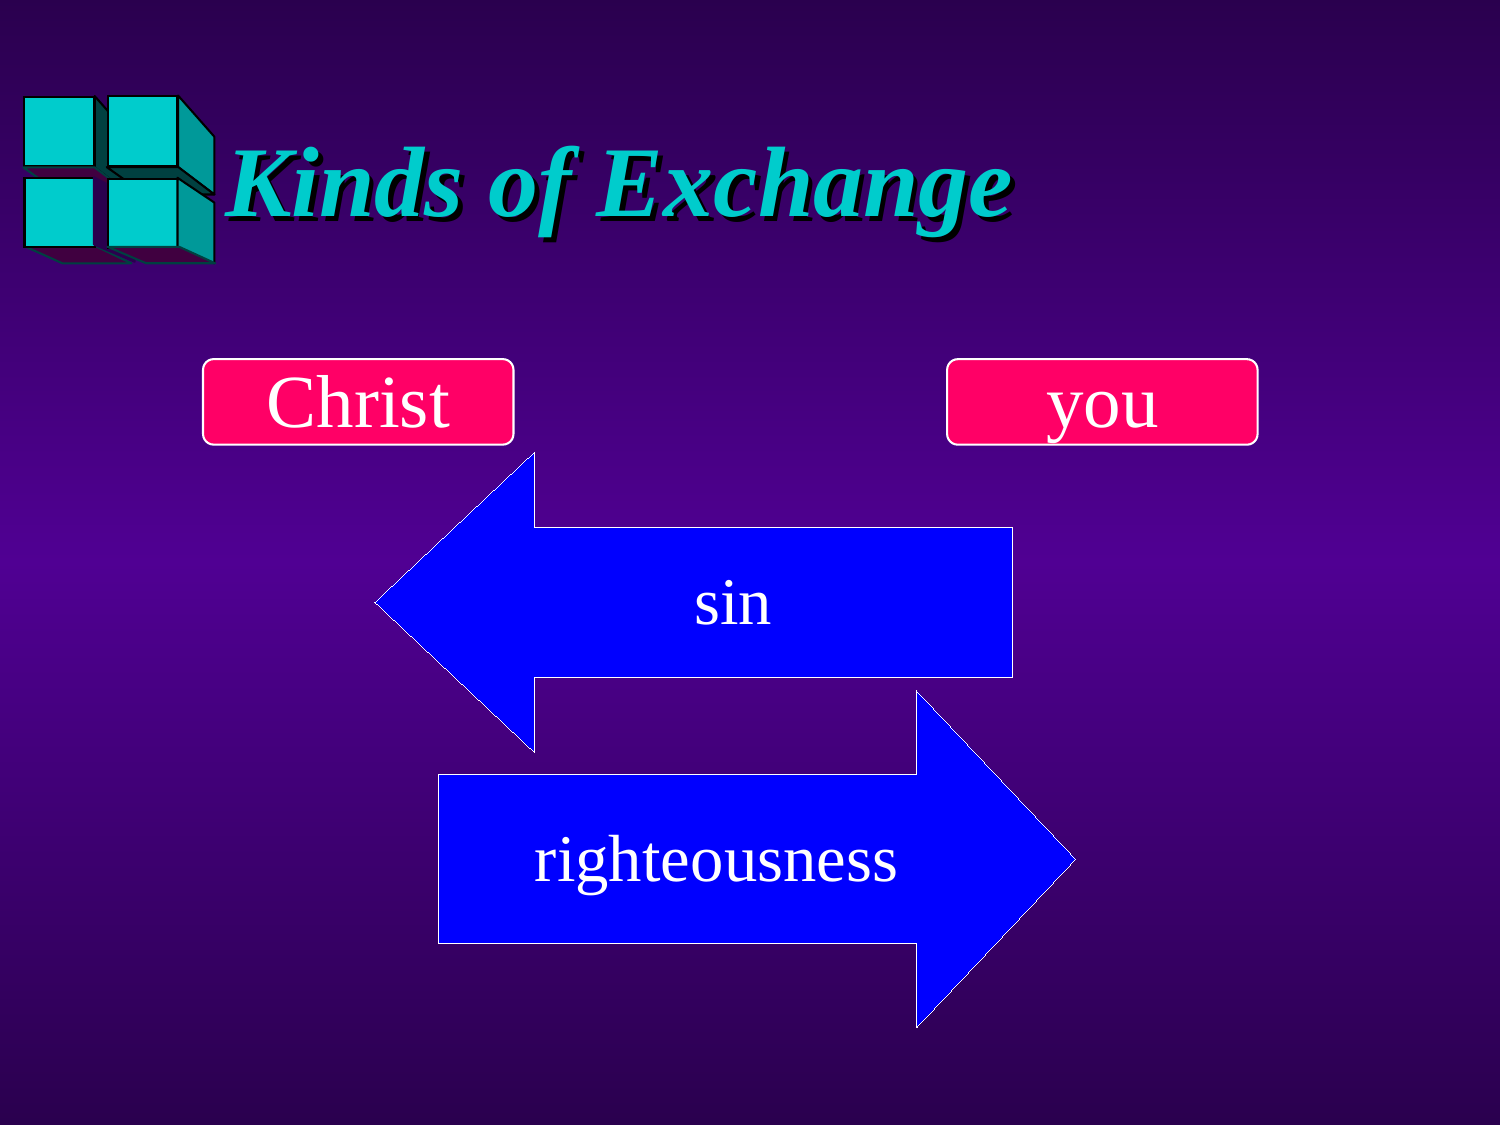

# Kinds of Exchange
Christ
you
sin
righteousness